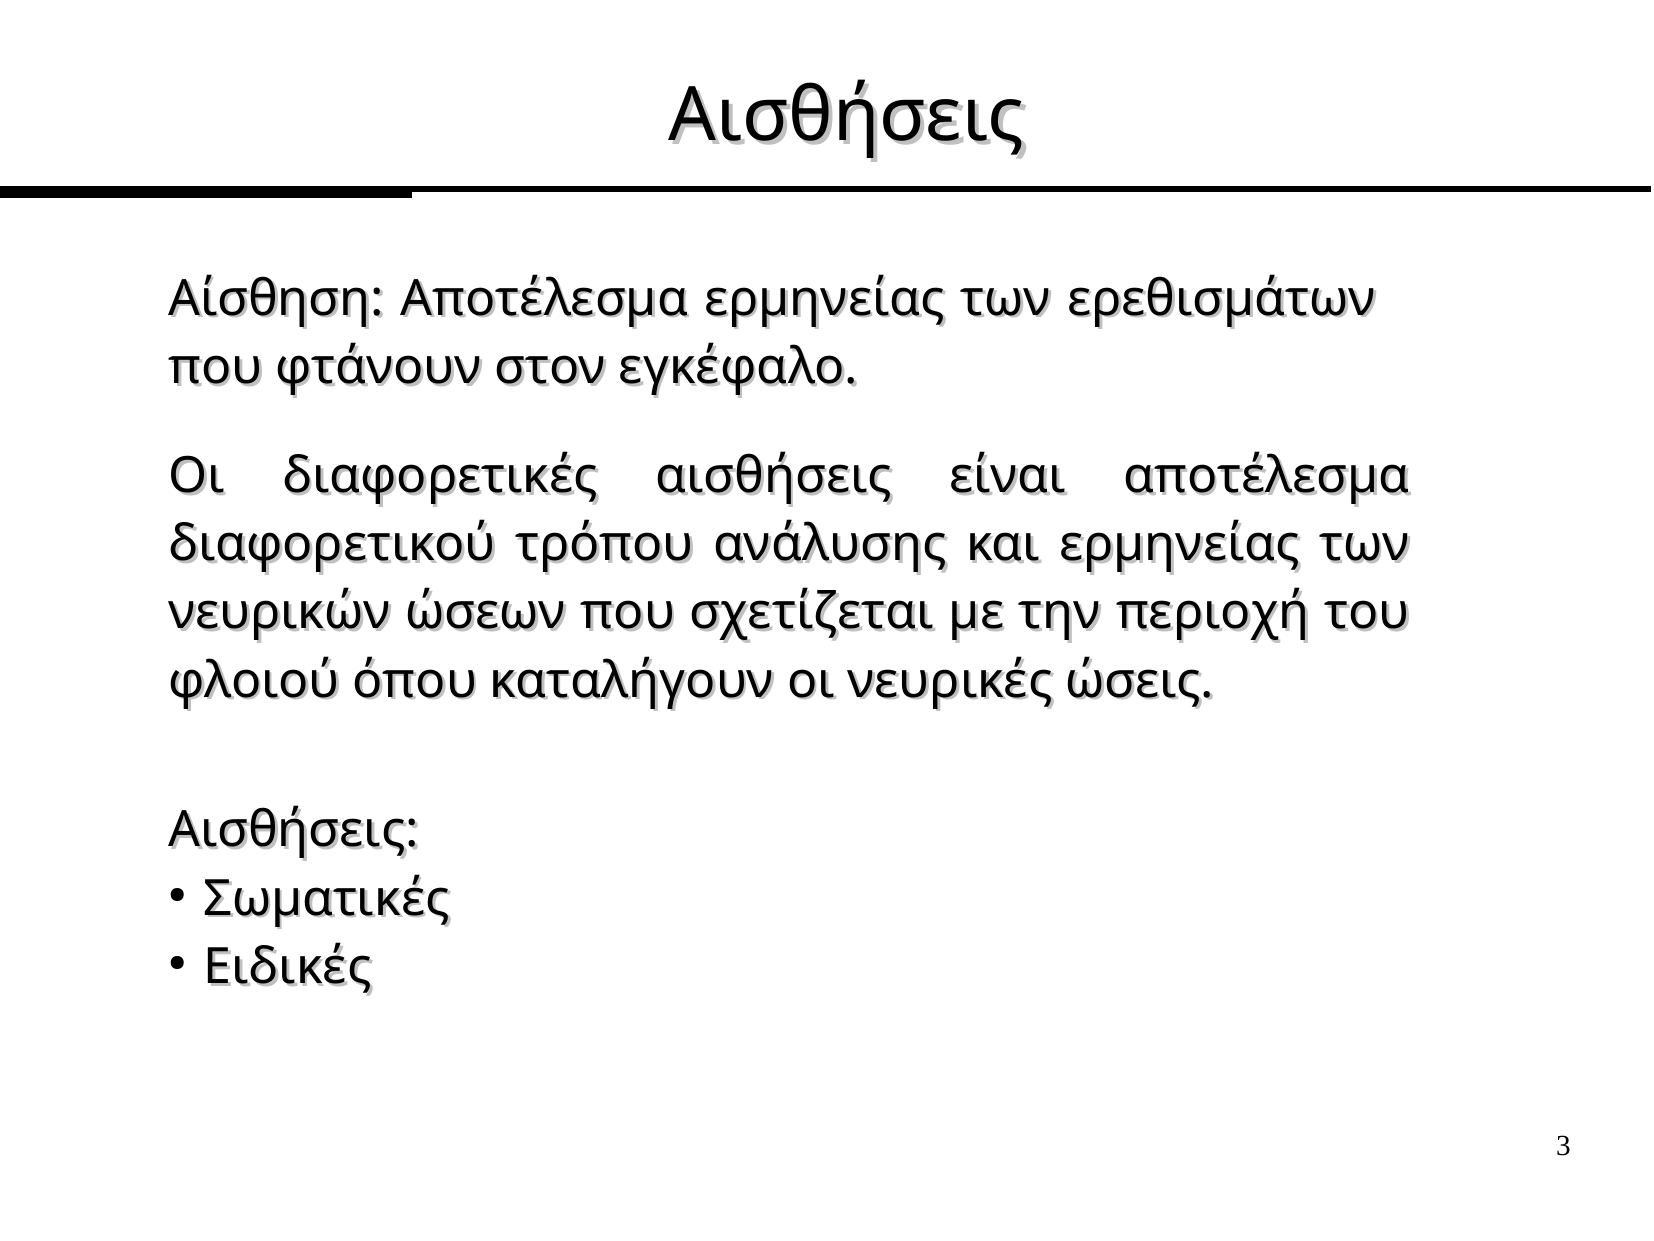

Αισθήσεις
Αίσθηση: Αποτέλεσμα ερμηνείας των ερεθισμάτων που φτάνουν στον εγκέφαλο.
Οι διαφορετικές αισθήσεις είναι αποτέλεσμα διαφορετικού τρόπου ανάλυσης και ερμηνείας των νευρικών ώσεων που σχετίζεται με την περιοχή του φλοιού όπου καταλήγουν οι νευρικές ώσεις.
Αισθήσεις:
Σωματικές
Ειδικές
3